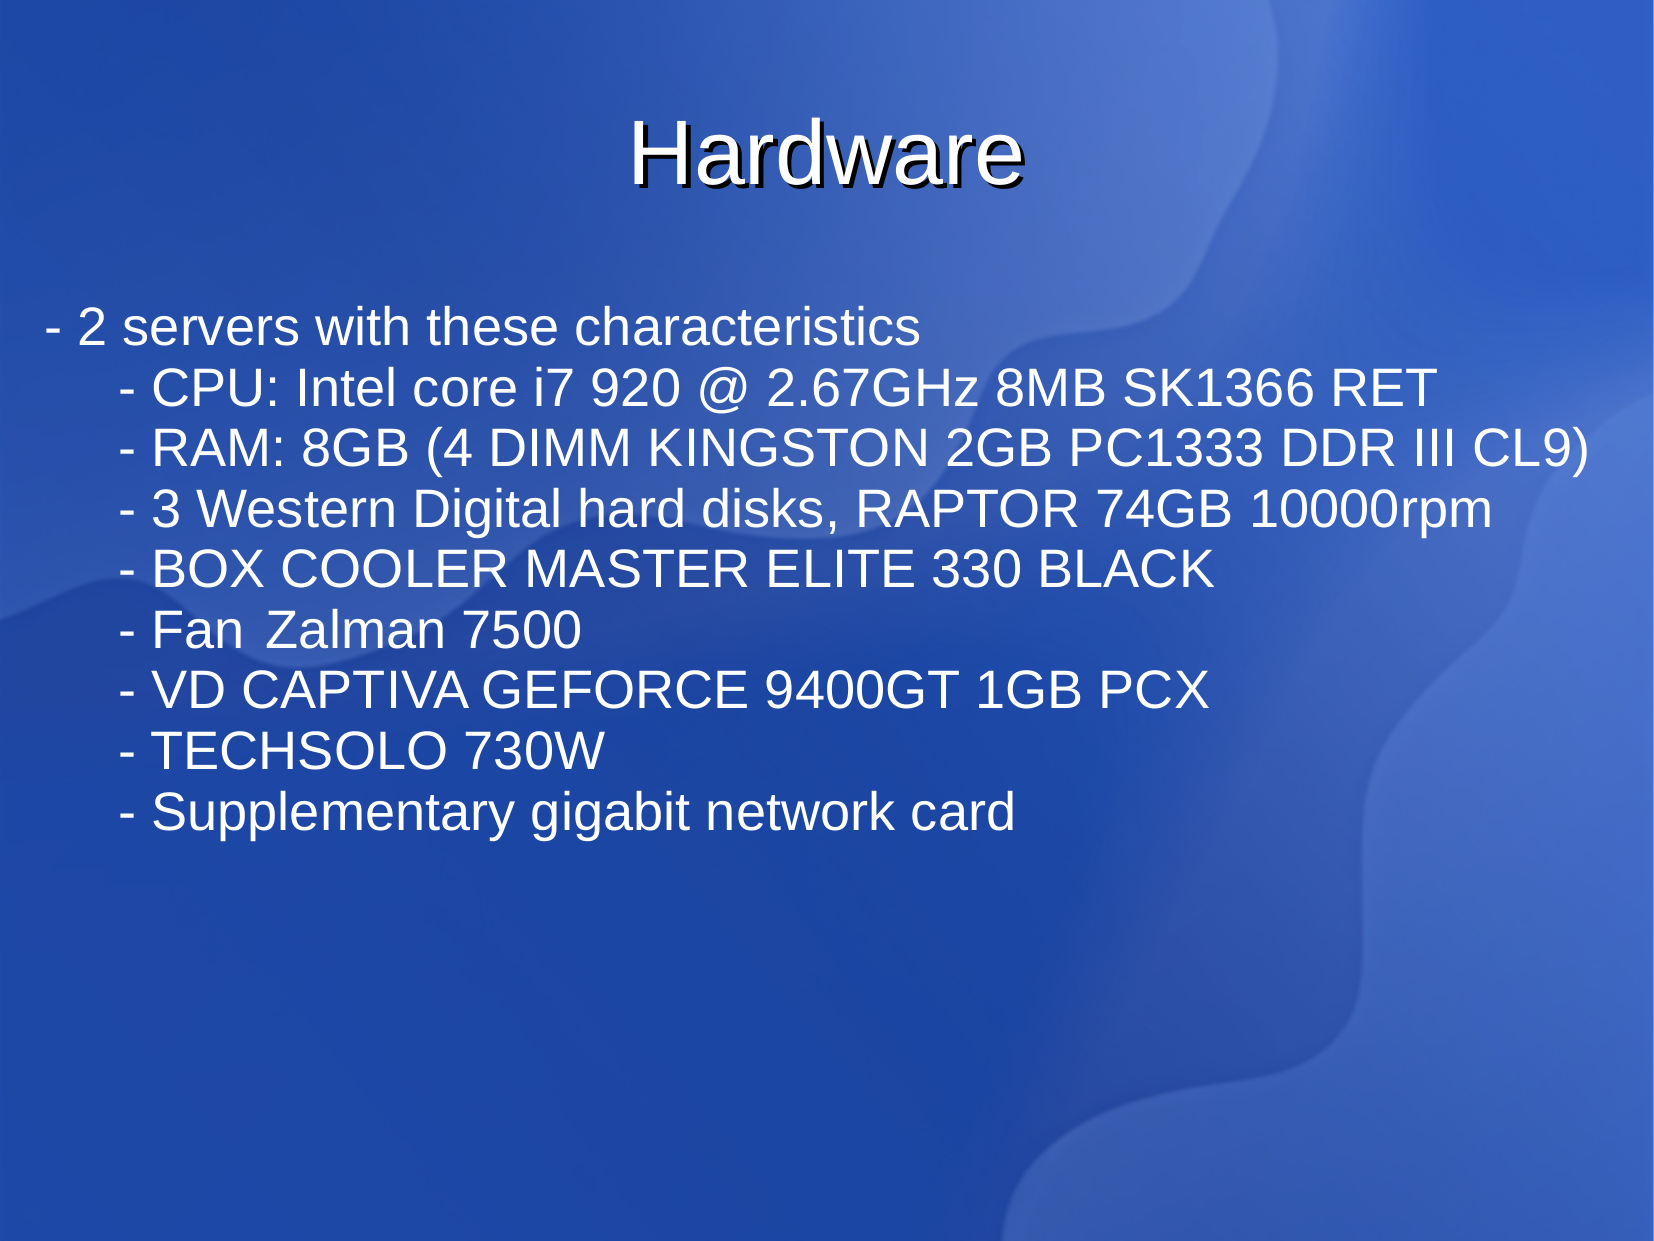

# Hardware
- 2 servers with these characteristics
	- CPU: Intel core i7 920 @ 2.67GHz 8MB SK1366 RET
	- RAM: 8GB (4 DIMM KINGSTON 2GB PC1333 DDR III CL9)
	- 3 Western Digital hard disks, RAPTOR 74GB 10000rpm
	- BOX COOLER MASTER ELITE 330 BLACK
	- Fan 	Zalman 7500
	- VD CAPTIVA GEFORCE 9400GT 1GB PCX
	- TECHSOLO 730W
	- Supplementary gigabit network card